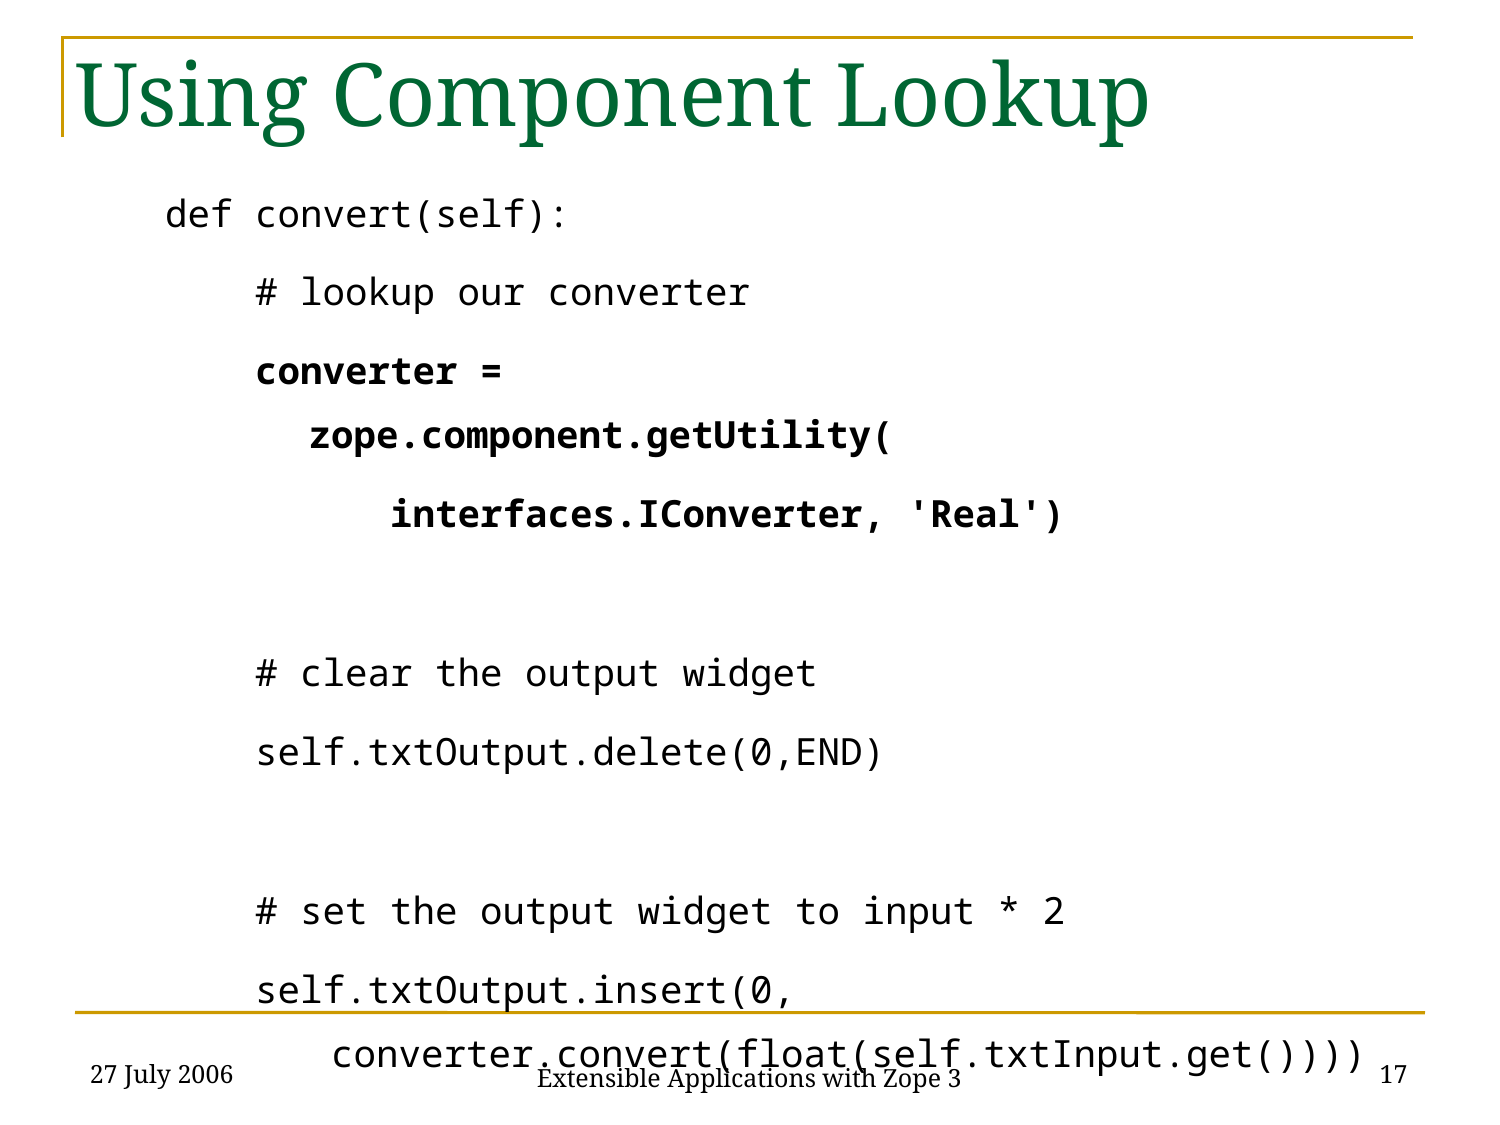

# Using Component Lookup
 def convert(self):
 # lookup our converter
 converter =
 zope.component.getUtility(
 interfaces.IConverter, 'Real')
 # clear the output widget
 self.txtOutput.delete(0,END)
 # set the output widget to input * 2
 self.txtOutput.insert(0,
 converter.convert(float(self.txtInput.get())))
Extensible Applications with Zope 3
27 July 2006
17